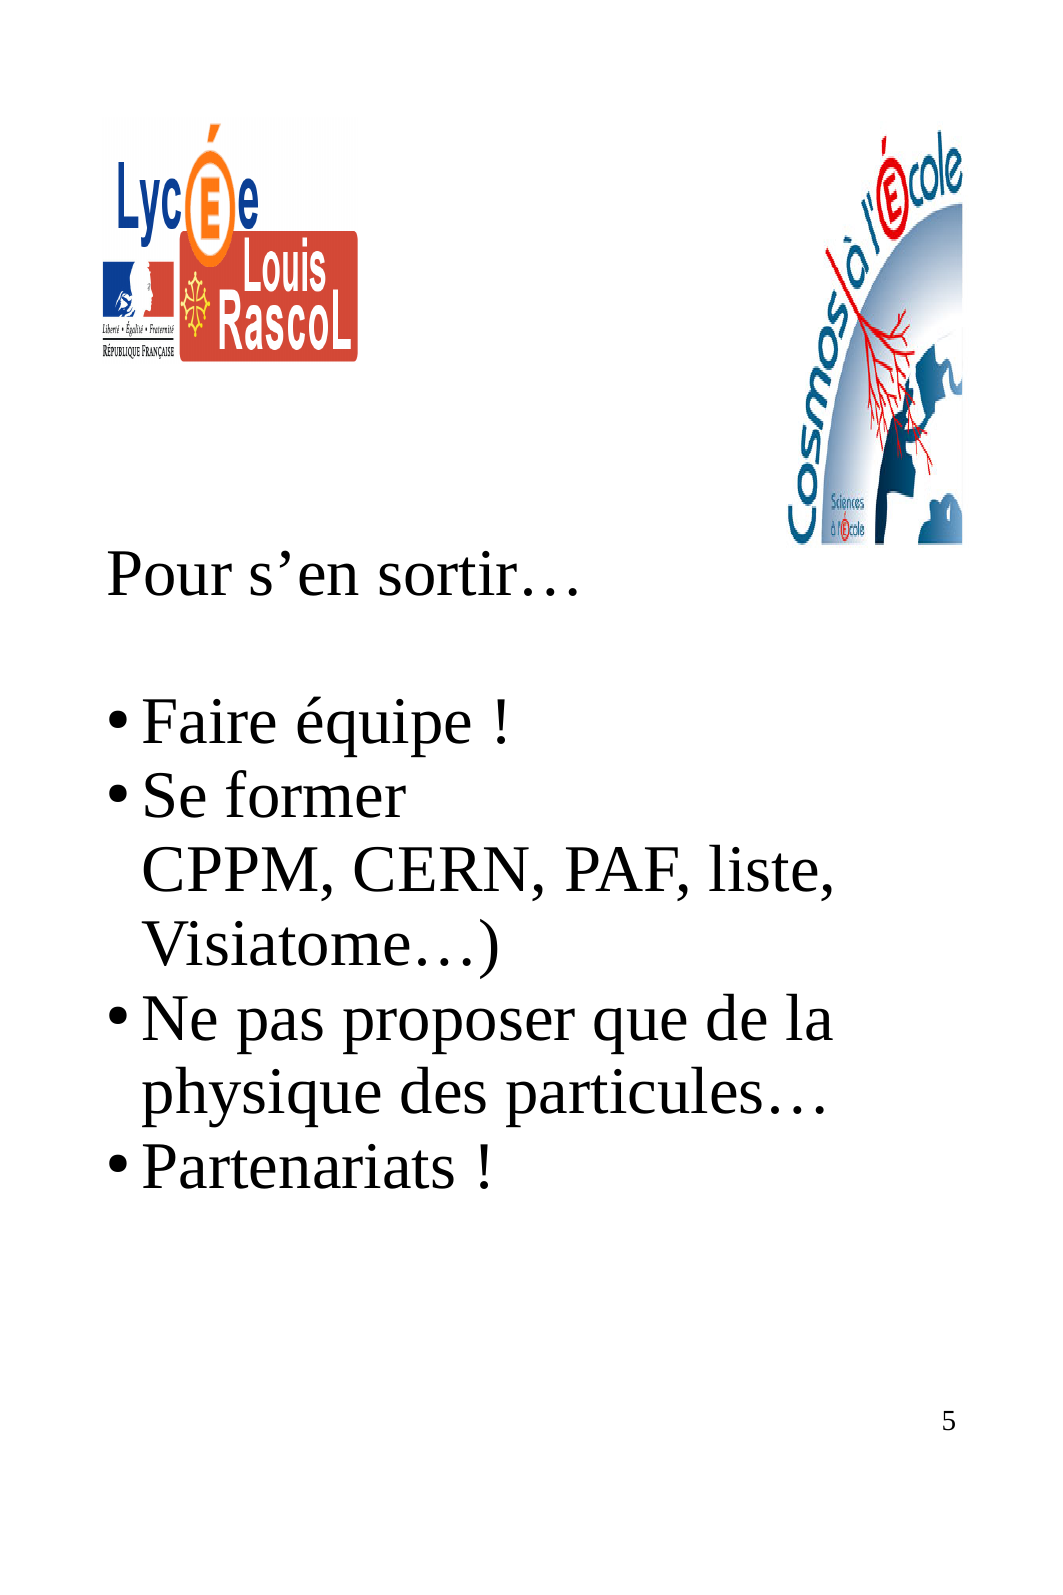

# Pour s’en sortir…
Faire équipe !
Se former
CPPM, CERN, PAF, liste, Visiatome…)
Ne pas proposer que de la physique des particules…
Partenariats !
5